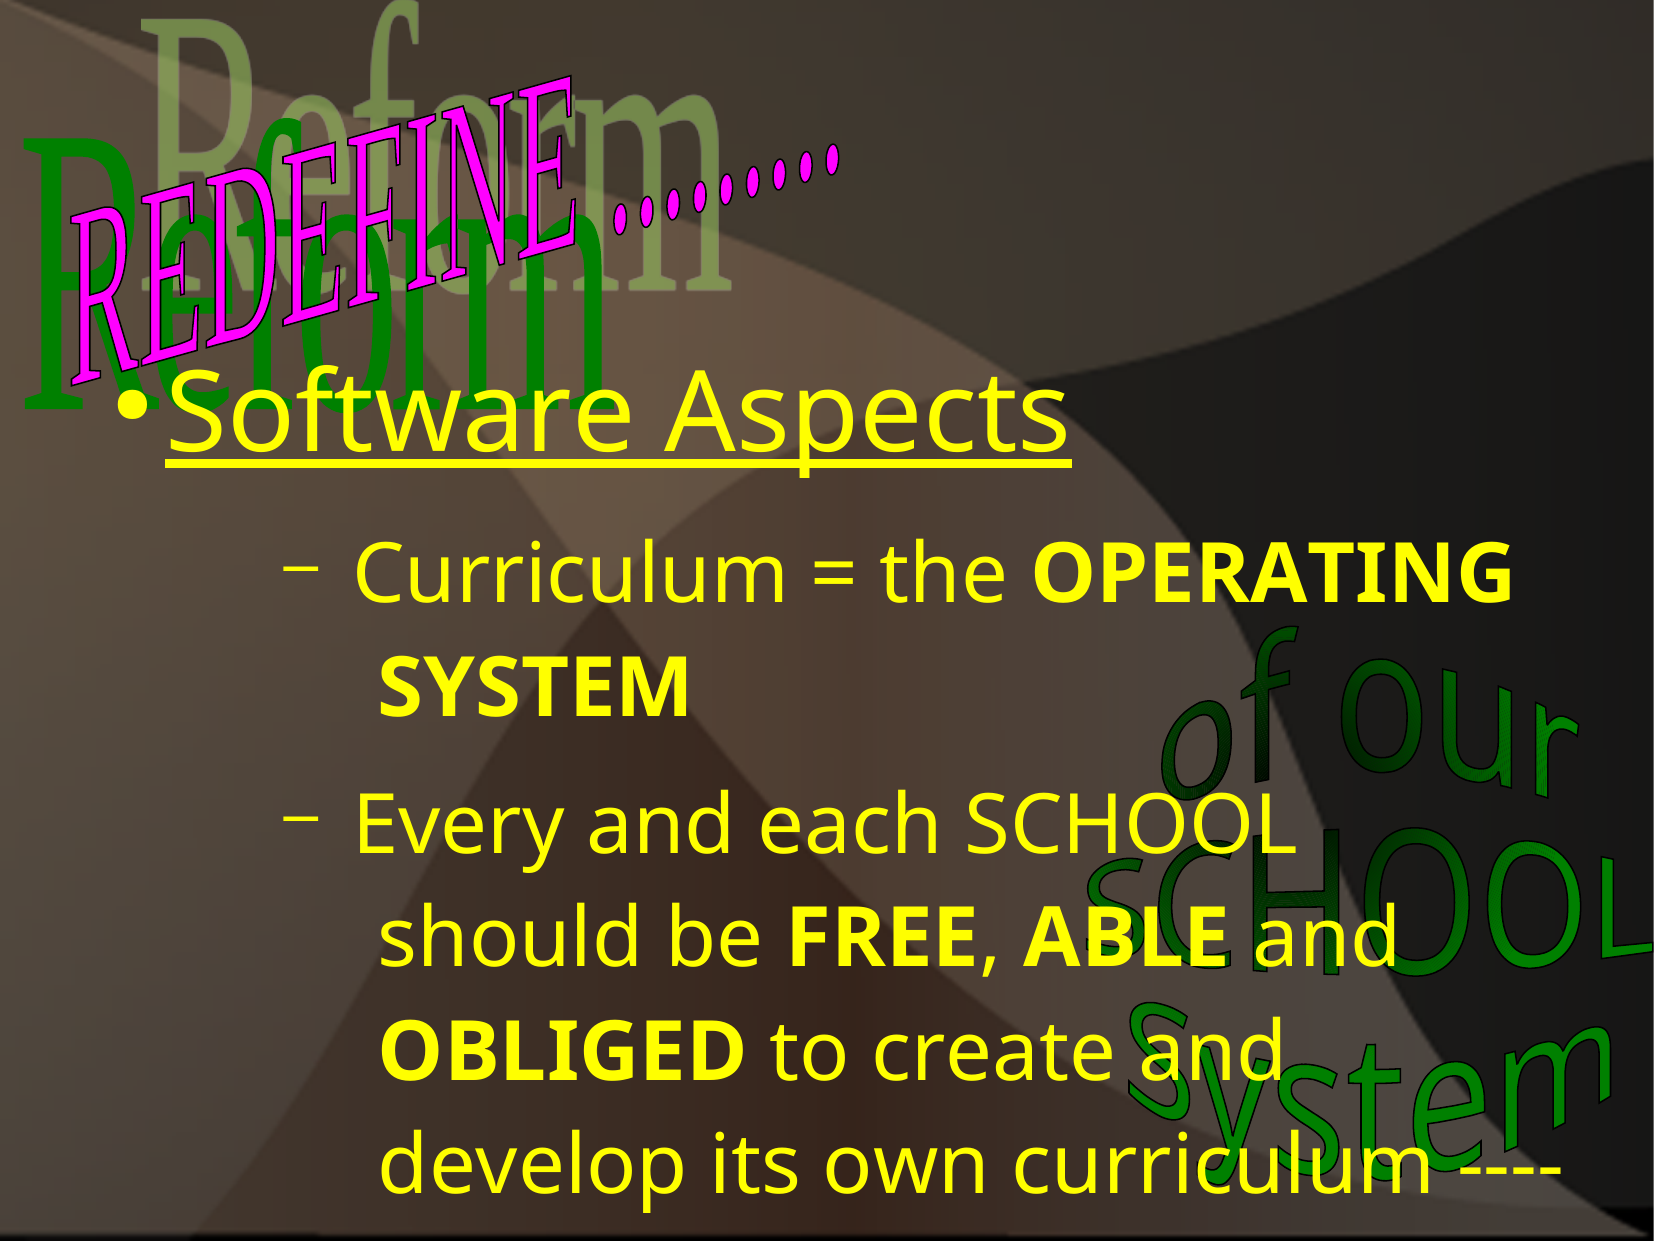

REDEFINE .........
Reform
# Software Aspects
 Curriculum = the OPERATING SYSTEM
 Every and each SCHOOL should be FREE, ABLE and OBLIGED to create and develop its own curriculum ----> EXISTENCE
of our
SCHOOL
System